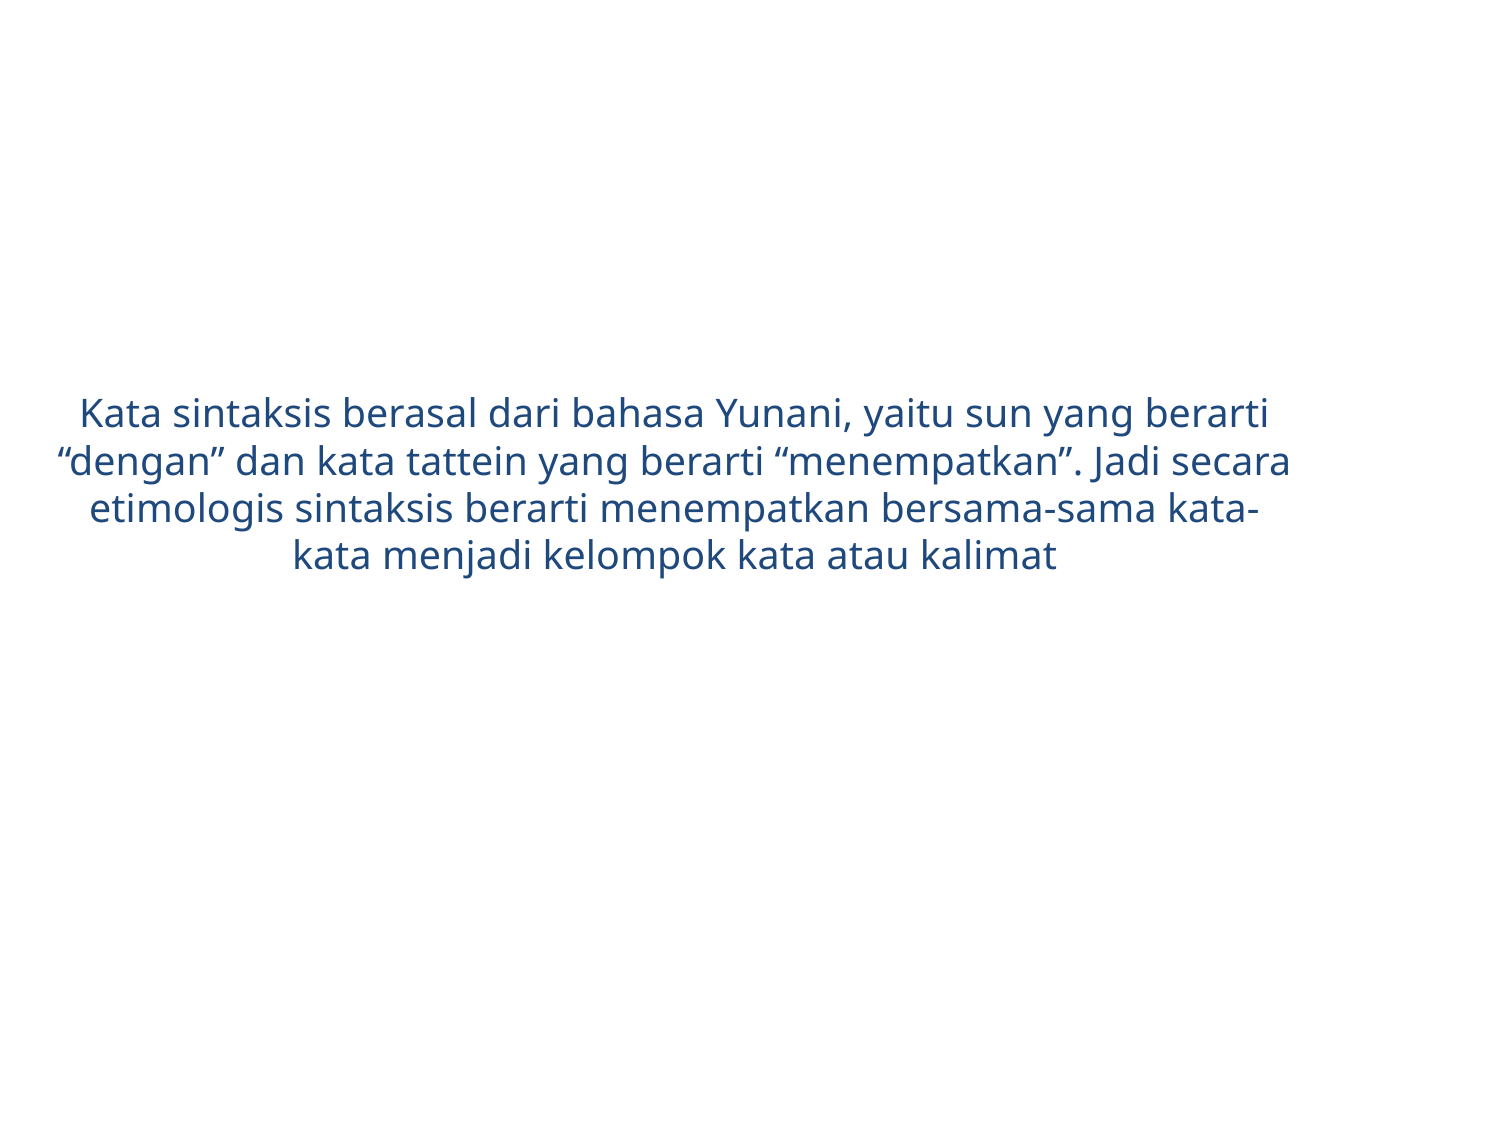

# Kata sintaksis berasal dari bahasa Yunani, yaitu sun yang berarti “dengan” dan kata tattein yang berarti “menempatkan”. Jadi secara etimologis sintaksis berarti menempatkan bersama-sama kata-kata menjadi kelompok kata atau kalimat